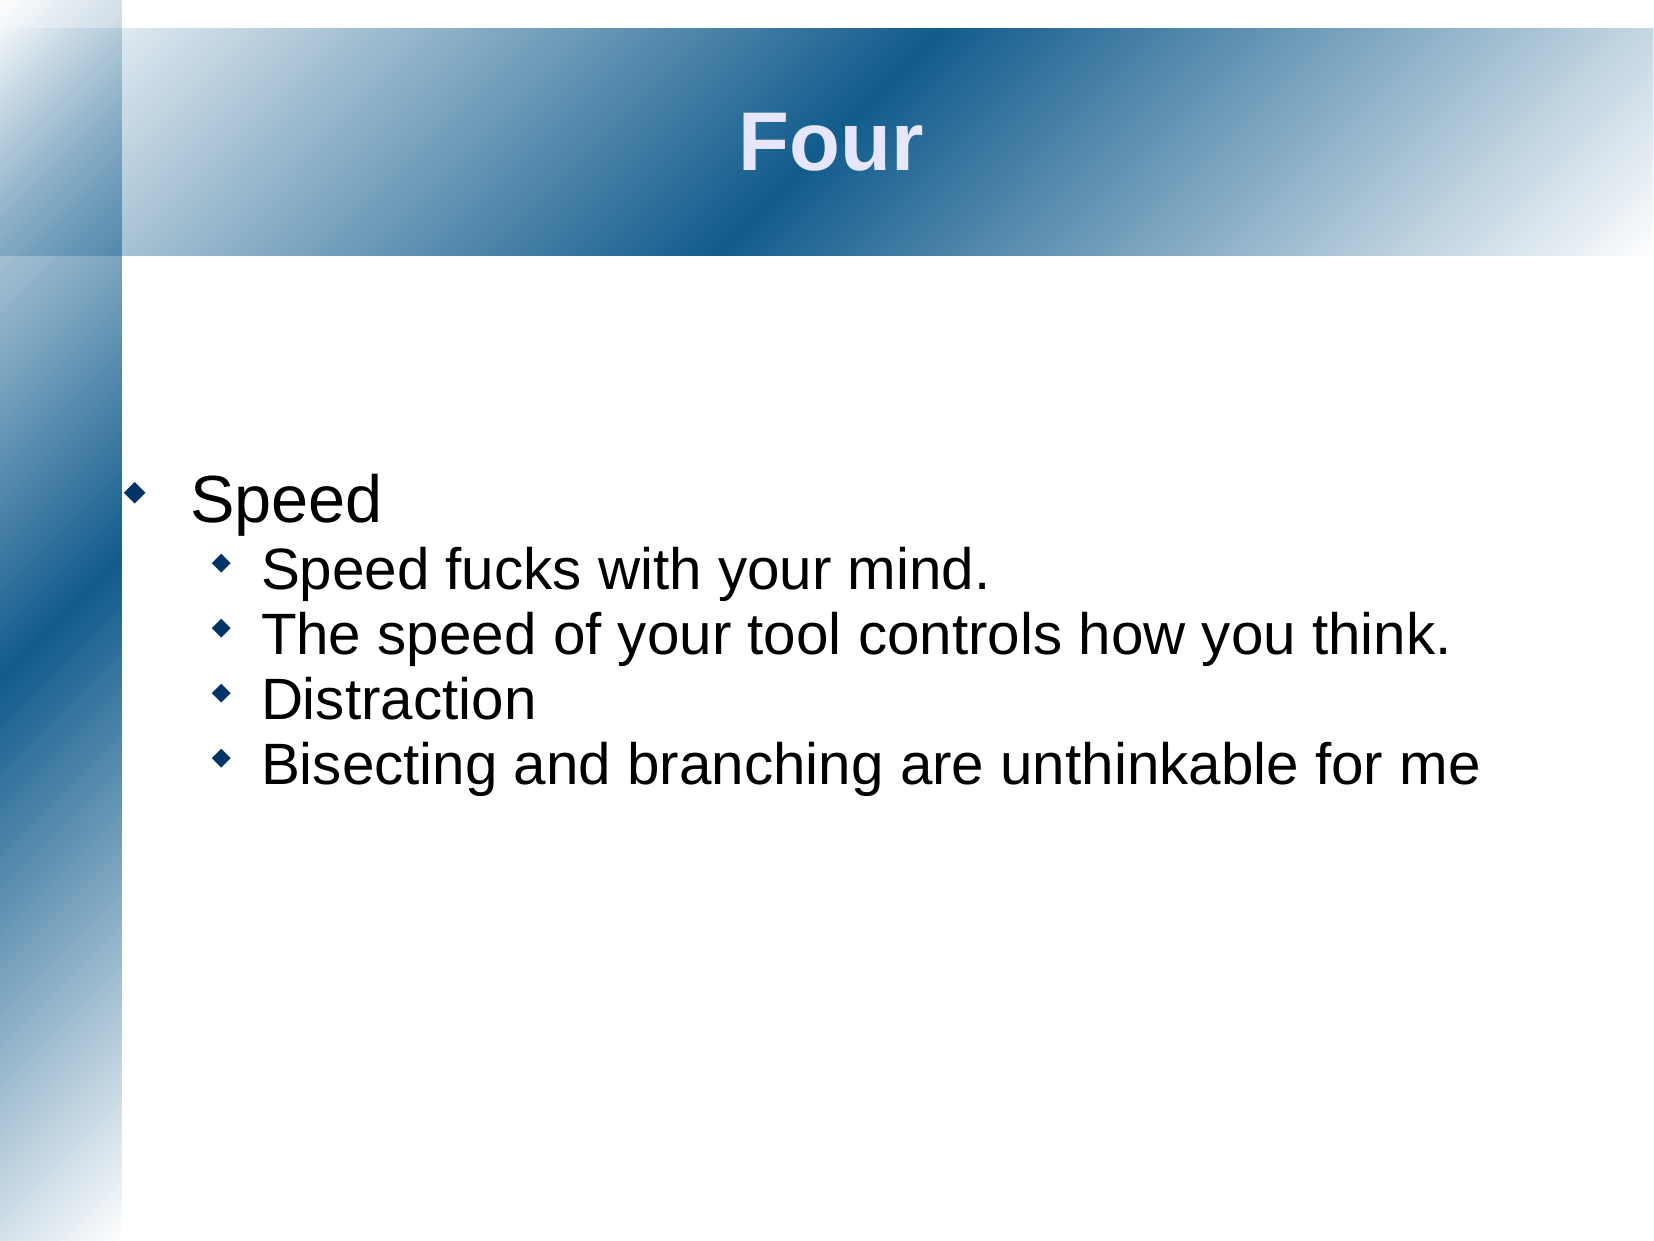

# Four
Speed
Speed fucks with your mind.
The speed of your tool controls how you think.
Distraction
Bisecting and branching are unthinkable for me